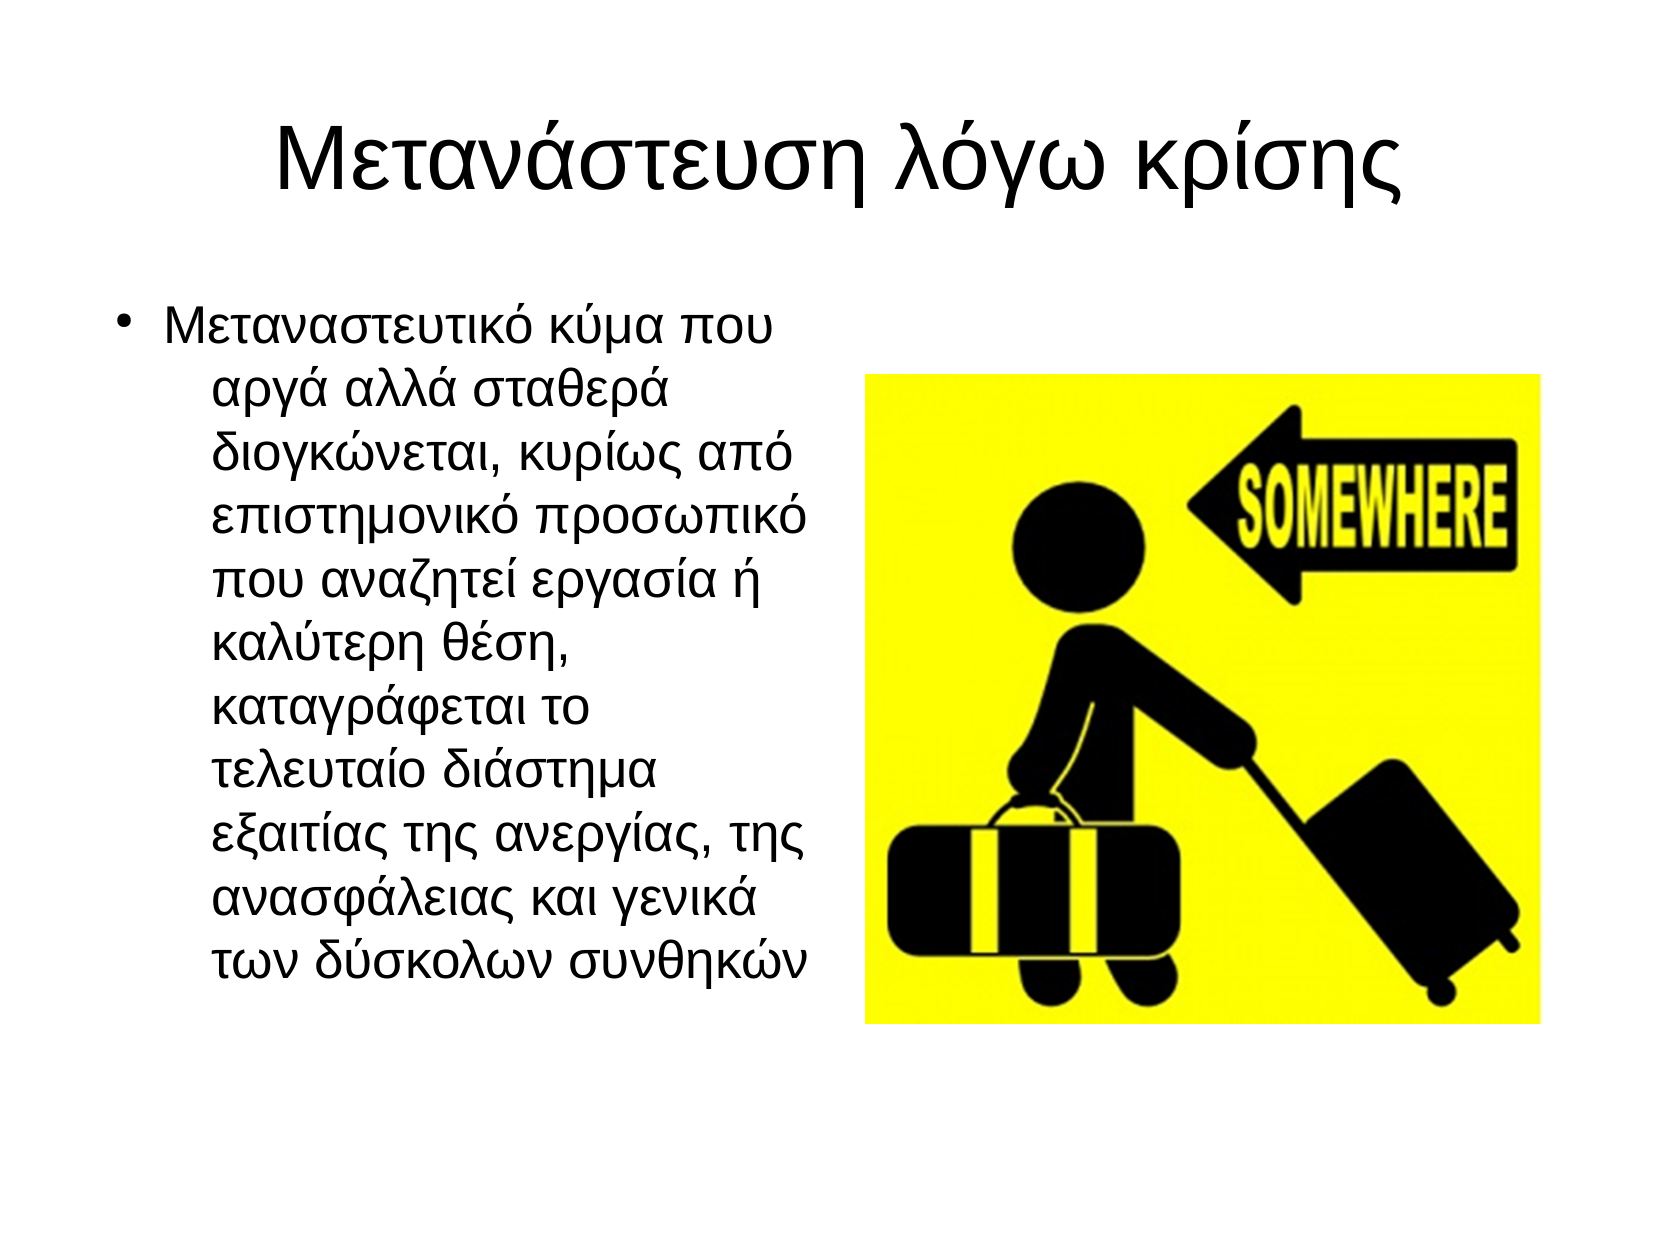

# Μετανάστευση λόγω κρίσης
Μεταναστευτικό κύμα που αργά αλλά σταθερά διογκώνεται, κυρίως από επιστημονικό προσωπικό που αναζητεί εργασία ή καλύτερη θέση, καταγράφεται το τελευταίο διάστημα εξαιτίας της ανεργίας, της ανασφάλειας και γενικά των δύσκολων συνθηκών